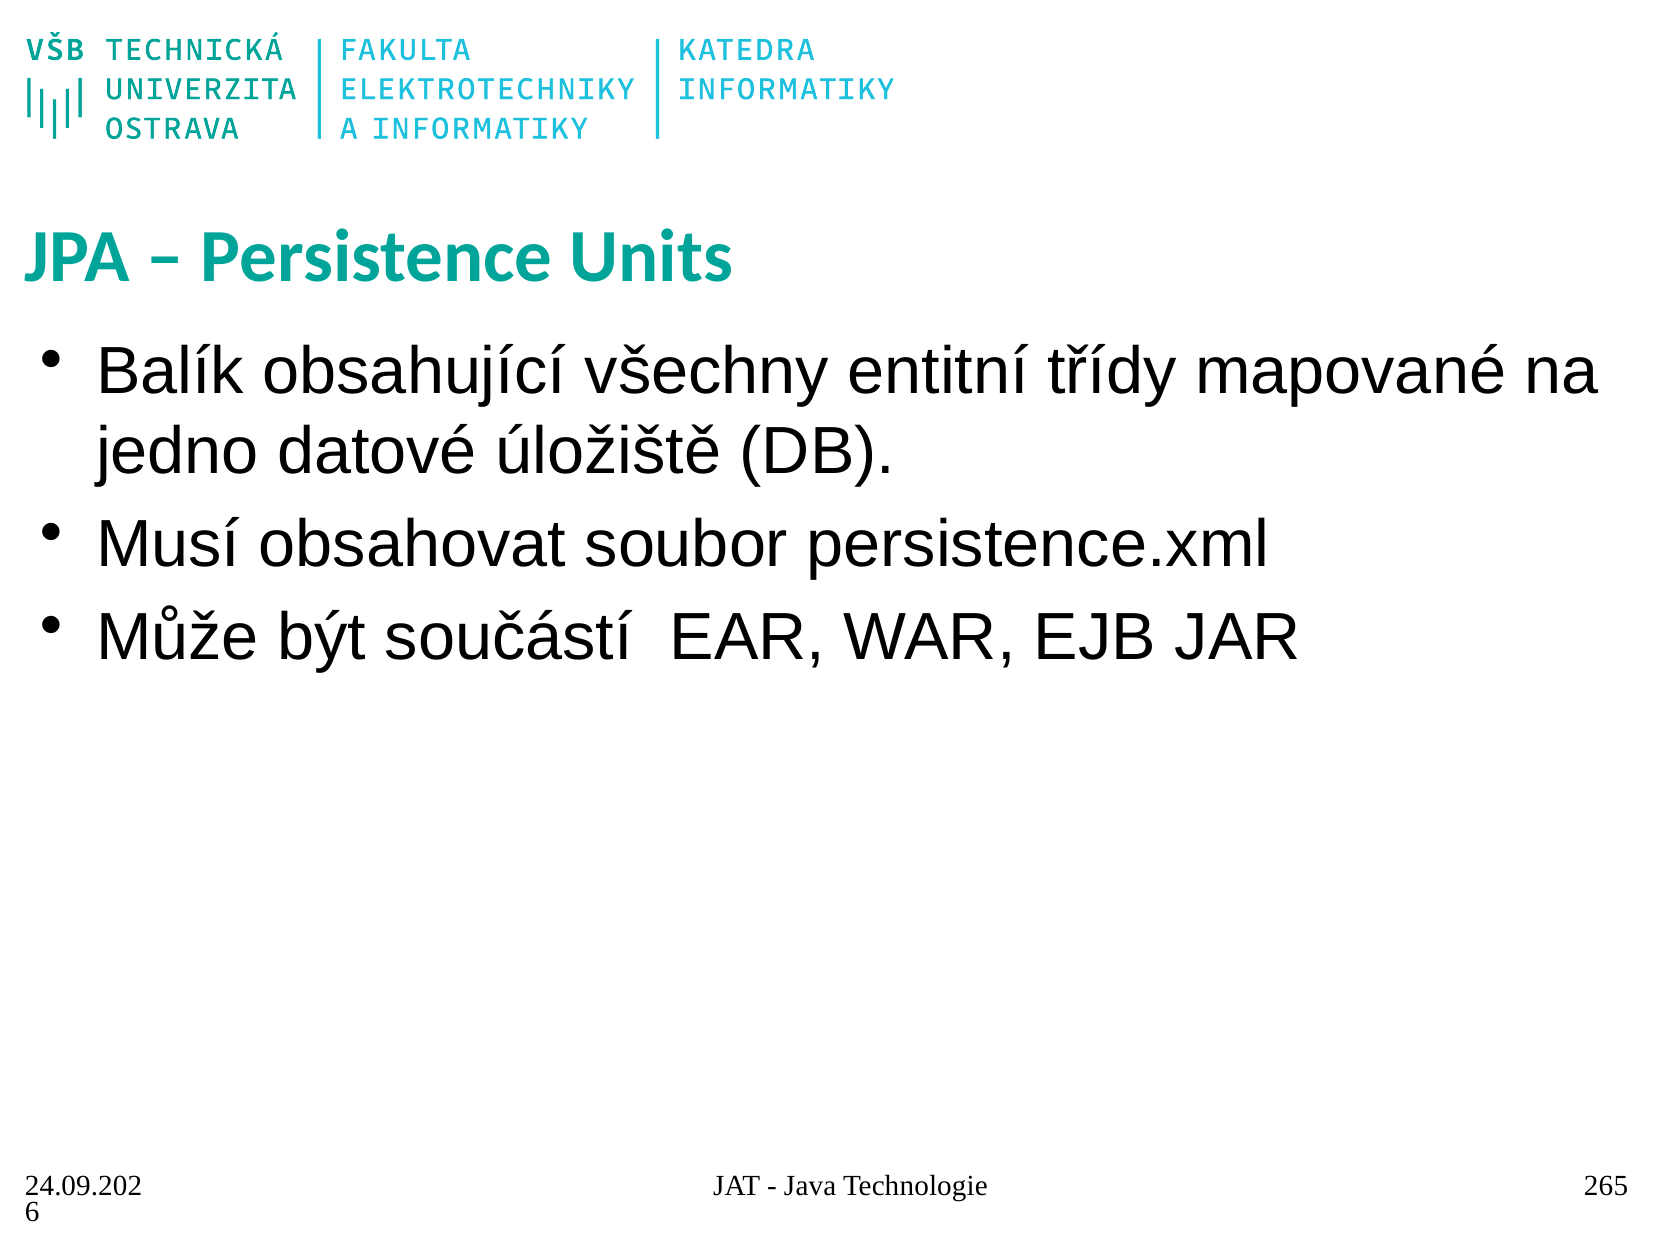

JPA – Persistence Units
# Balík obsahující všechny entitní třídy mapované na jedno datové úložiště (DB).
Musí obsahovat soubor persistence.xml
Může být součástí EAR, WAR, EJB JAR
JAT - Java Technologie
265